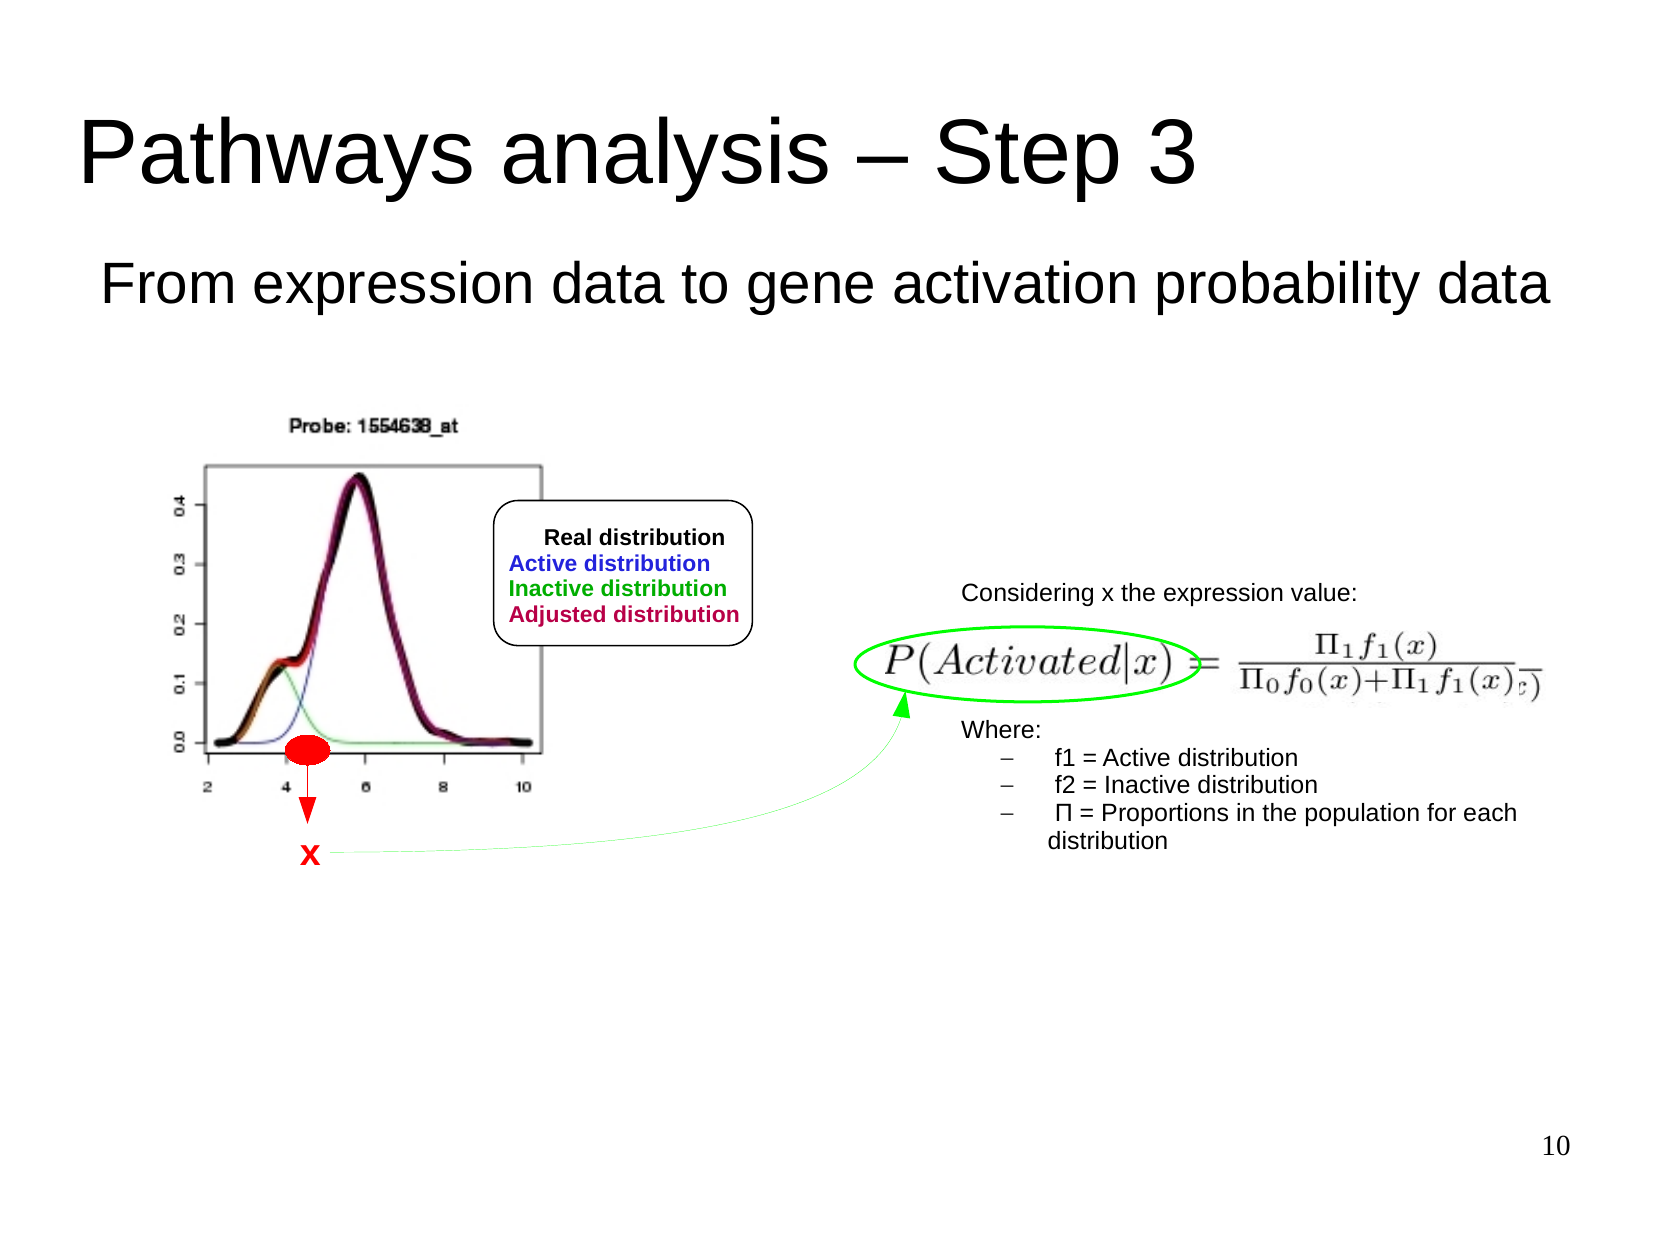

Pathways analysis – Step 3
From expression data to gene activation probability data
Real distribution
Active distribution
Inactive distribution
Adjusted distribution
Considering x the expression value:
Where:
 f1 = Active distribution
 f2 = Inactive distribution
 Π = Proportions in the population for each distribution
x
10